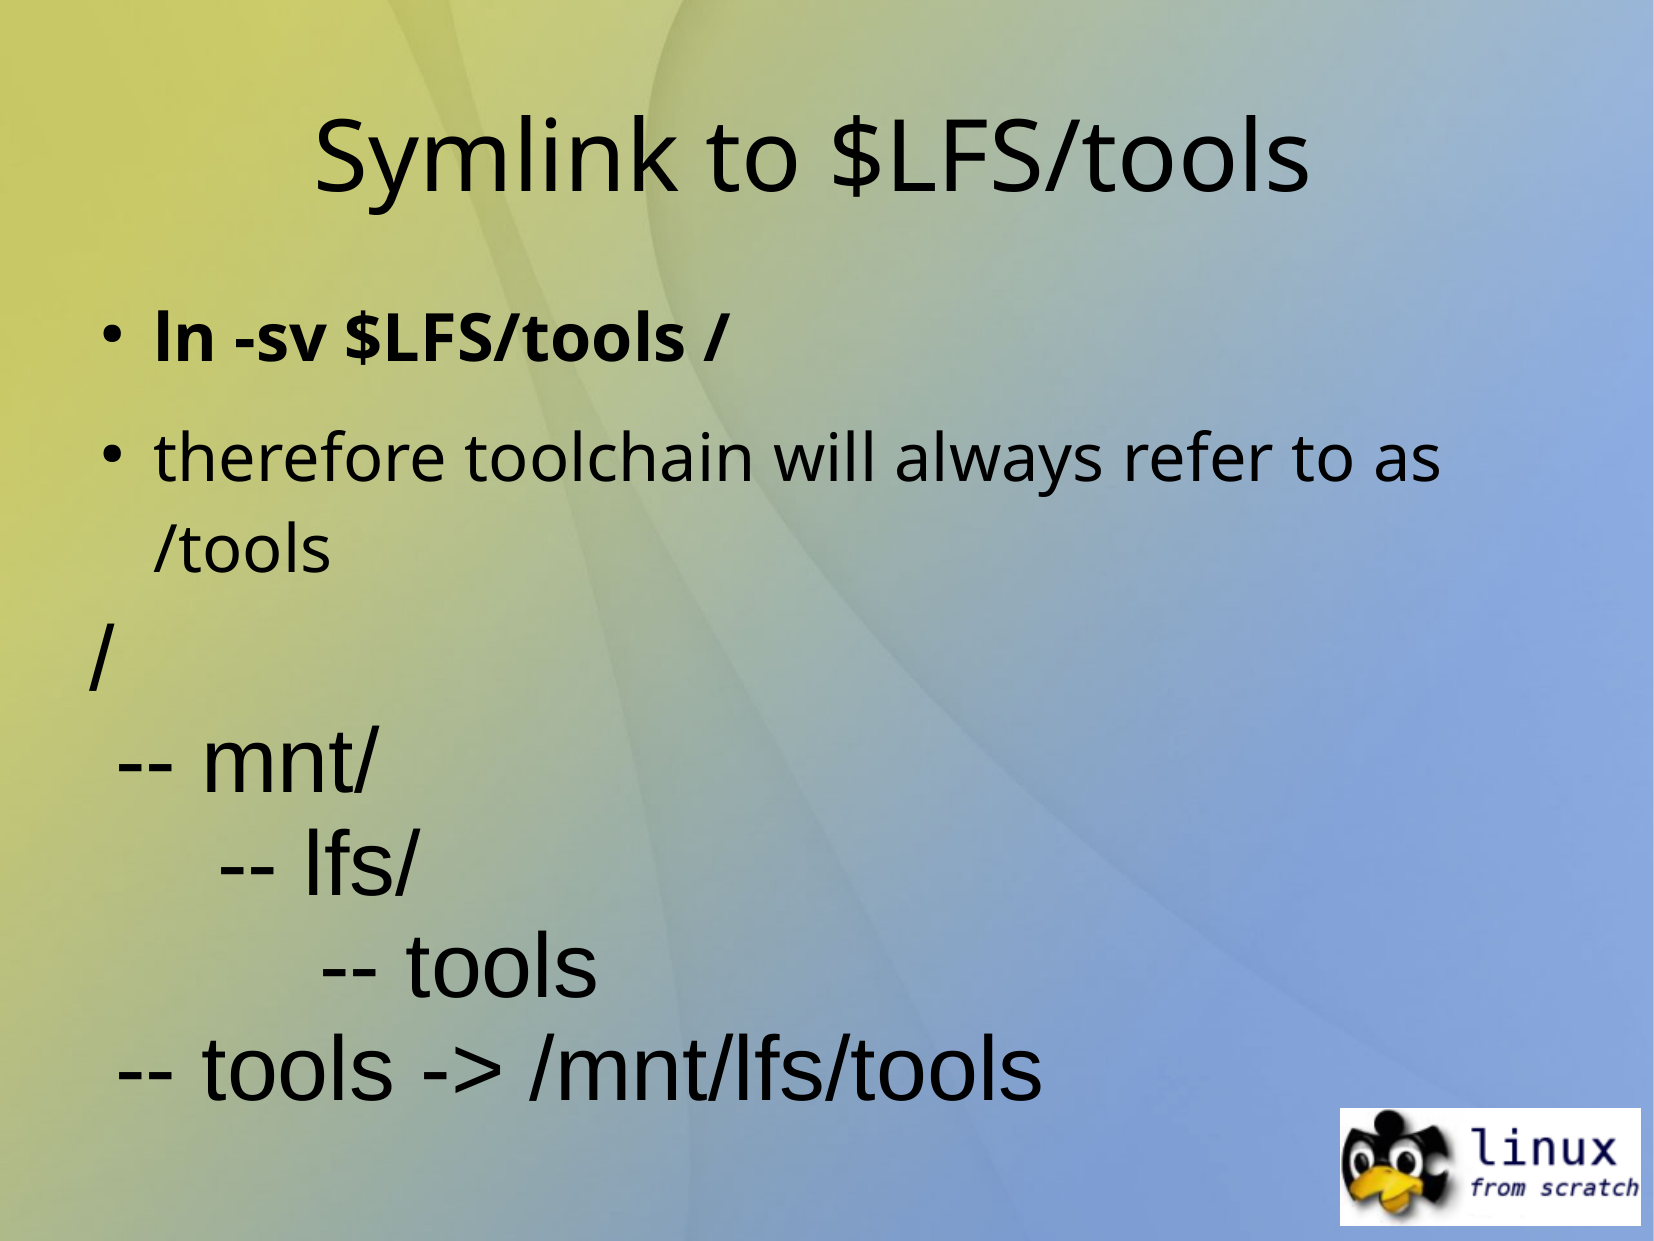

# Symlink to $LFS/tools
ln -sv $LFS/tools /
therefore toolchain will always refer to as /tools
/
 -- mnt/
 -- lfs/
 -- tools
 -- tools -> /mnt/lfs/tools